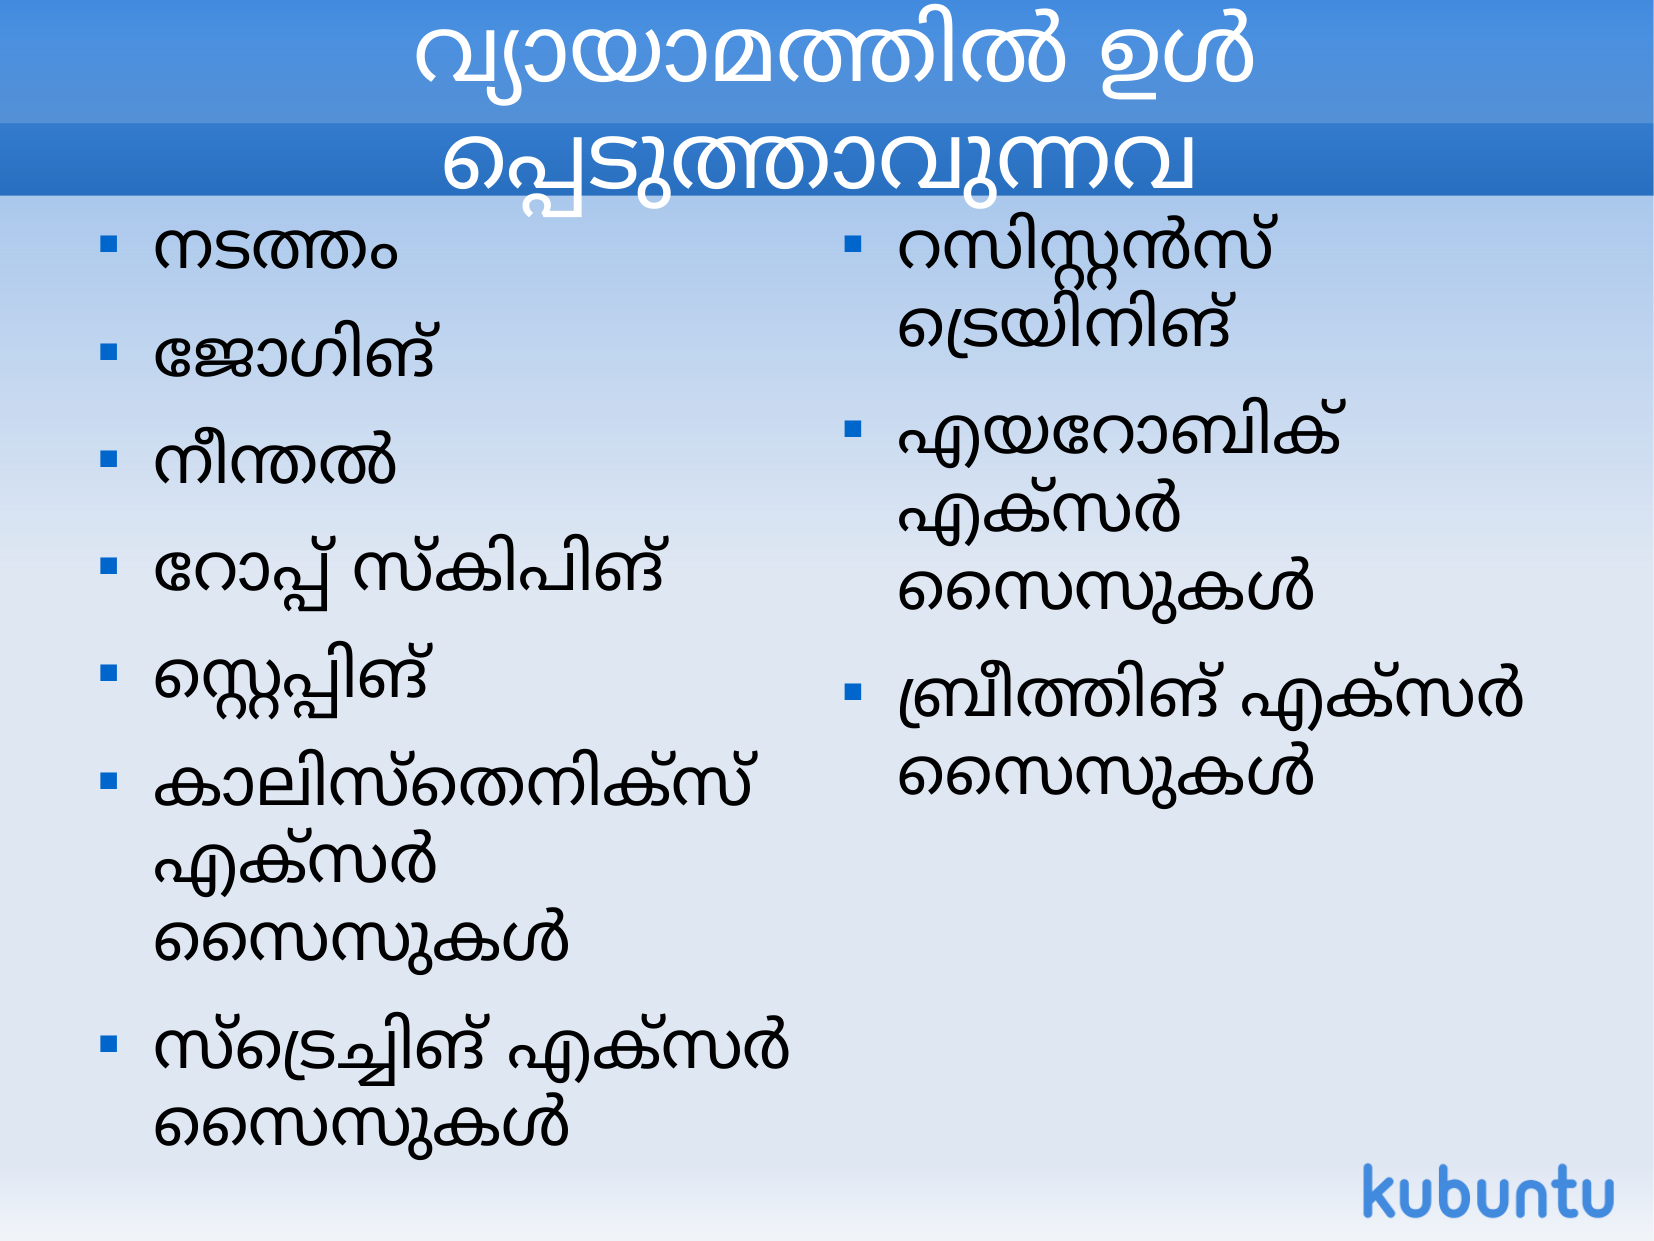

# വ്യായാമത്തില്‍ ഉള്‍പ്പെടുത്താവുന്നവ
നടത്തം
ജോഗിങ്
നീന്തല്‍
റോപ്പ് സ്കിപിങ്
സ്റ്റെപ്പിങ്
കാലിസ്തെനിക്സ് എക്സര്‍സൈസുകള്‍
സ്ട്രെച്ചിങ് എക്സര്‍സൈസുകള്‍
റസിസ്റ്റന്‍സ് ട്രെയിനിങ്
എയറോബിക് എക്സര്‍സൈസുകള്‍
ബ്രീത്തിങ് എക്സര്‍സൈസുകള്‍